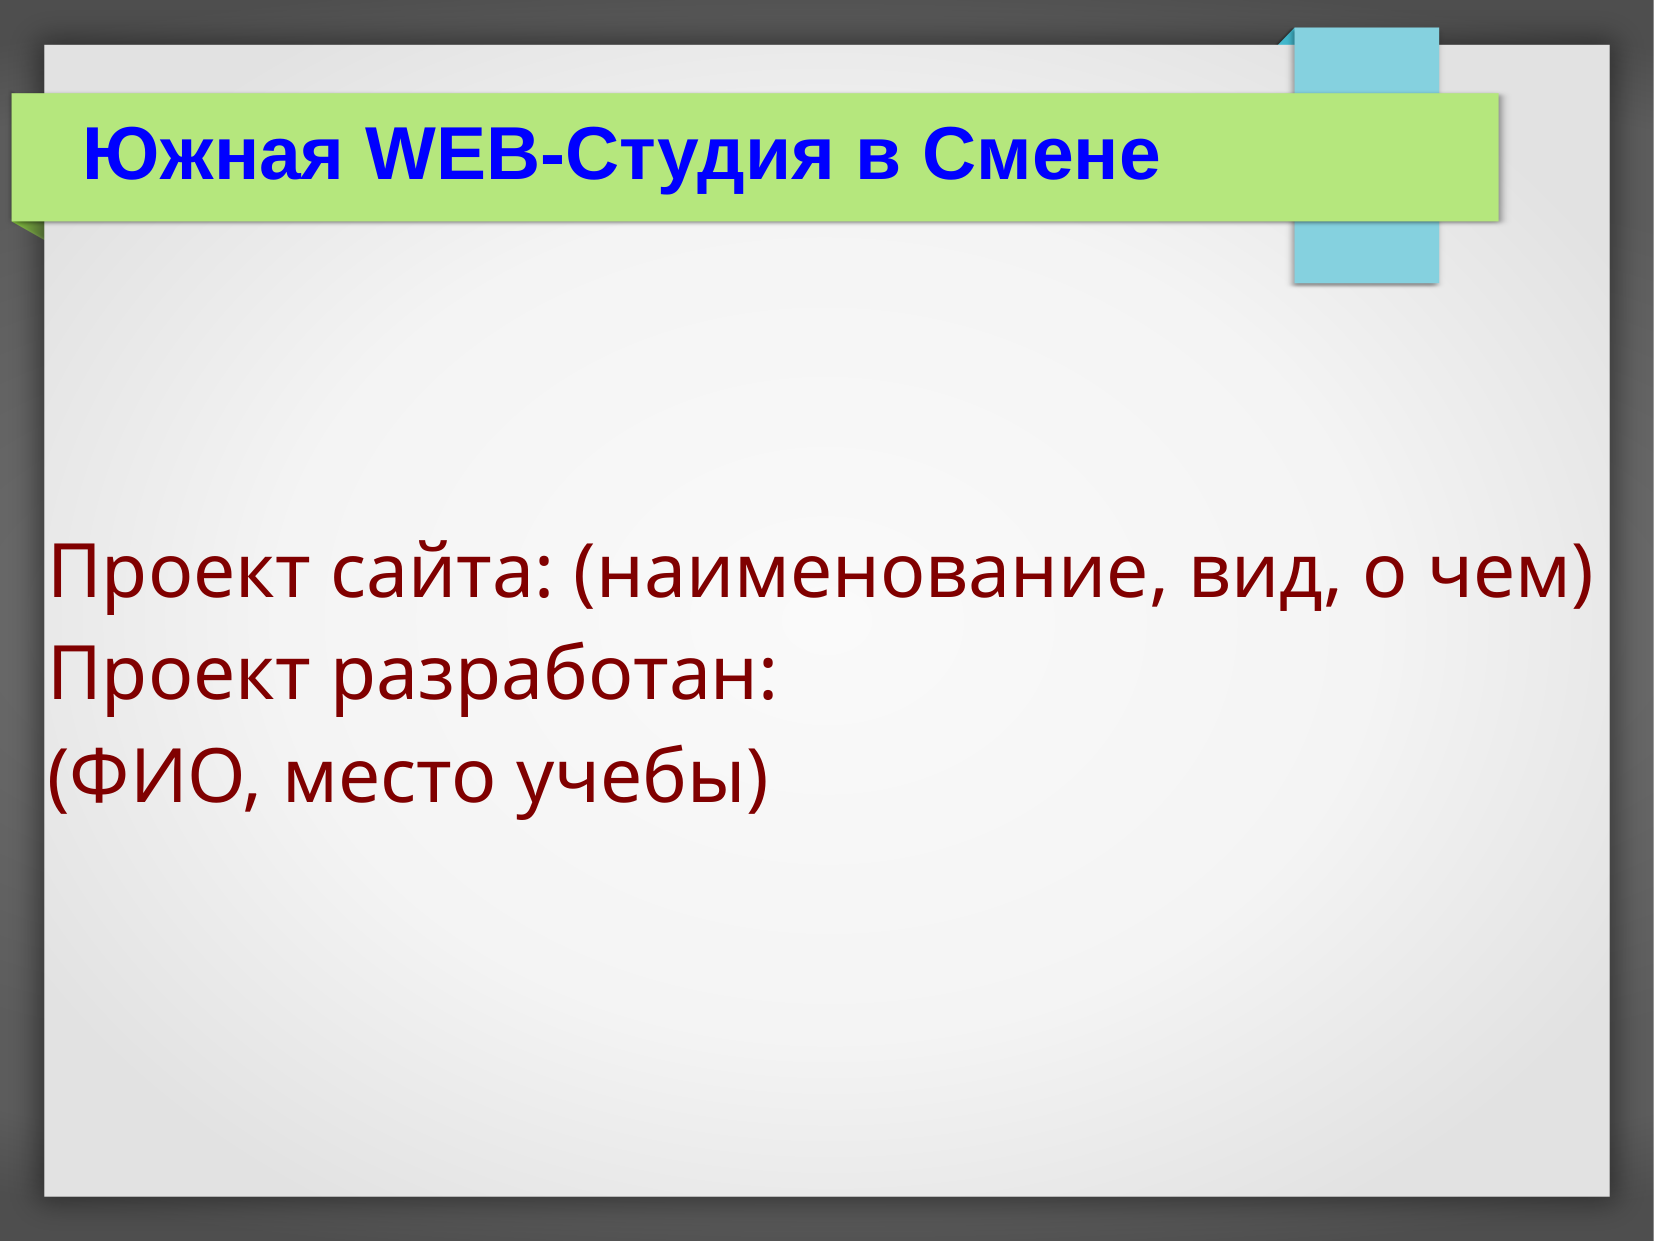

# Южная WEB-Студия в Смене
Проект сайта: (наименование, вид, о чем)
Проект разработан:
(ФИО, место учебы)